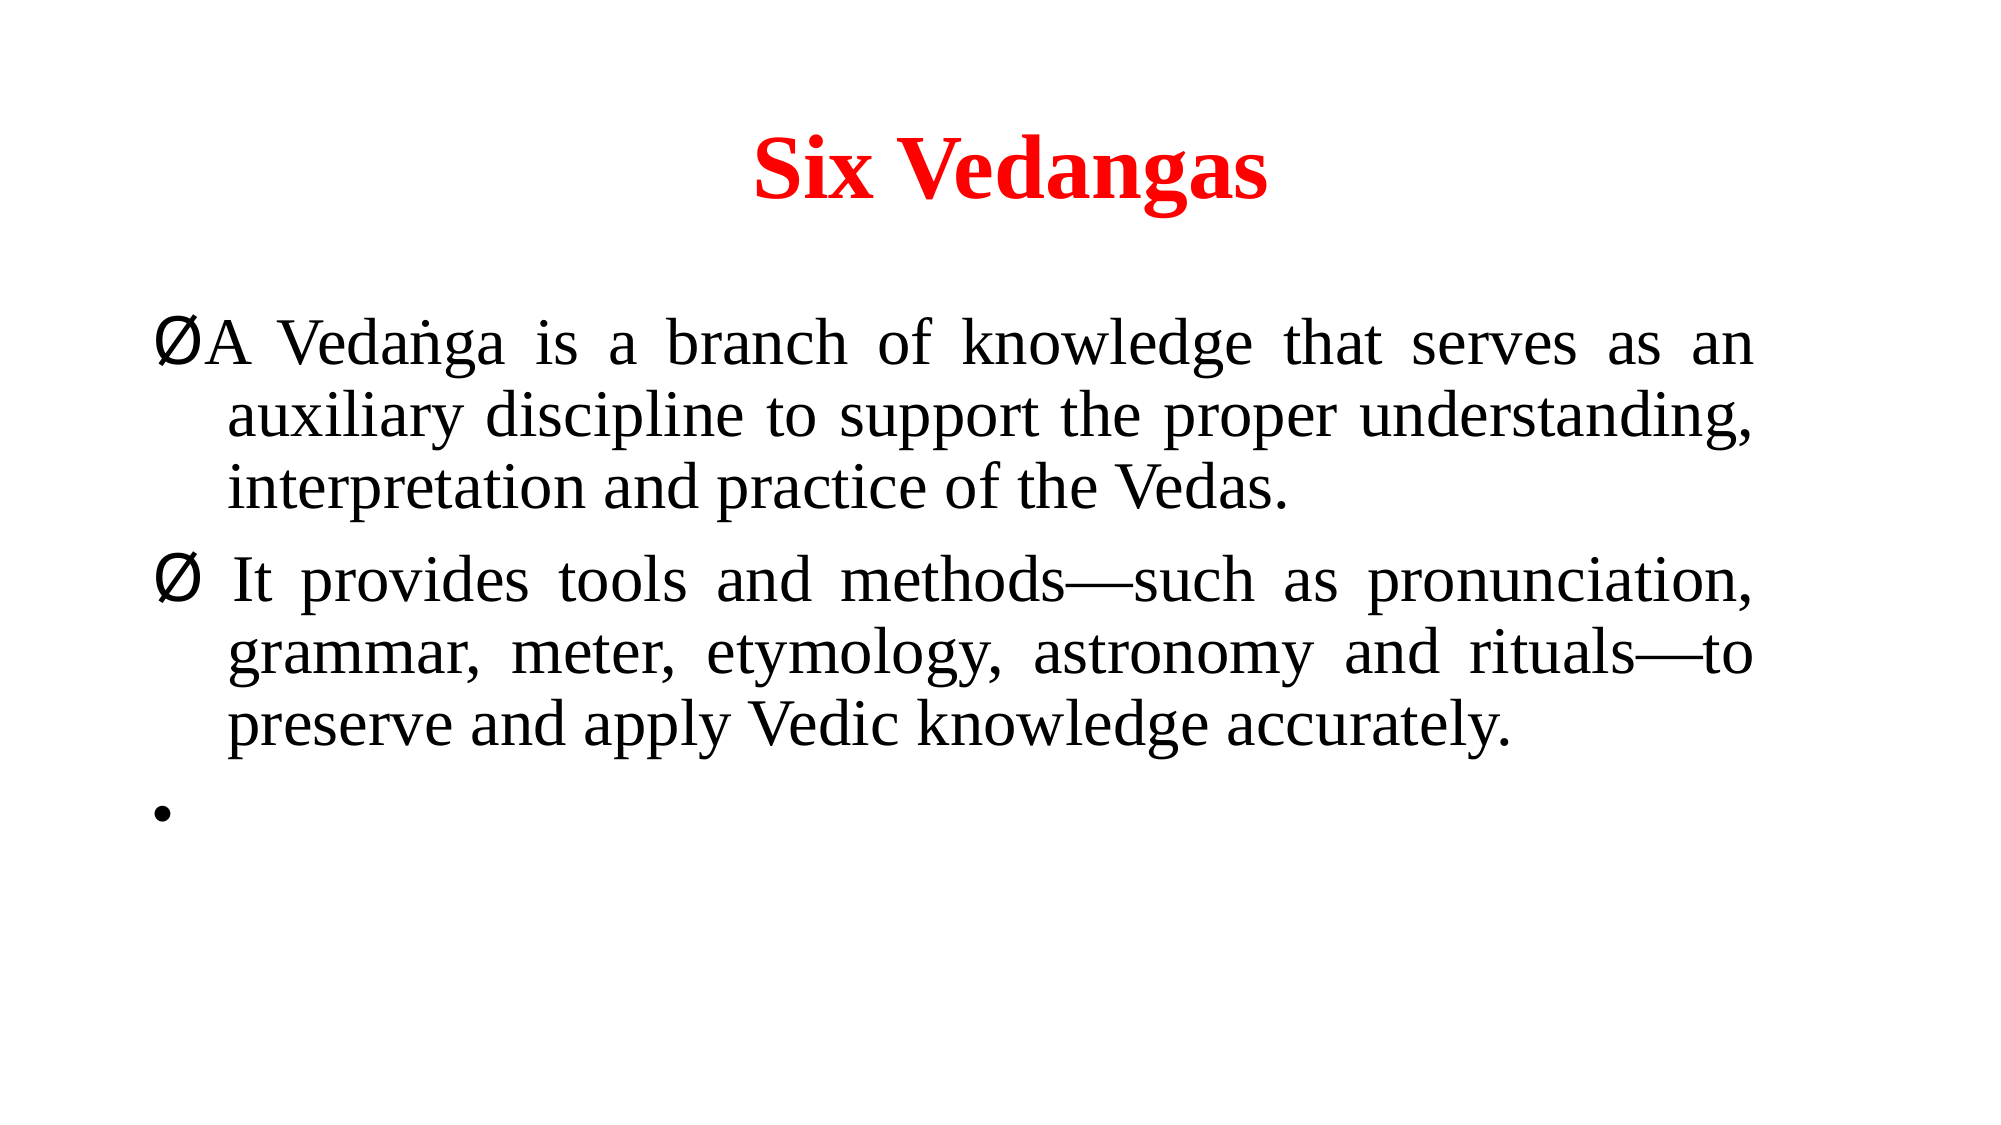

# Six Vedangas
A Vedaṅga is a branch of knowledge that serves as an auxiliary discipline to support the proper understanding, interpretation and practice of the Vedas.
 It provides tools and methods—such as pronunciation, grammar, meter, etymology, astronomy and rituals—to preserve and apply Vedic knowledge accurately.